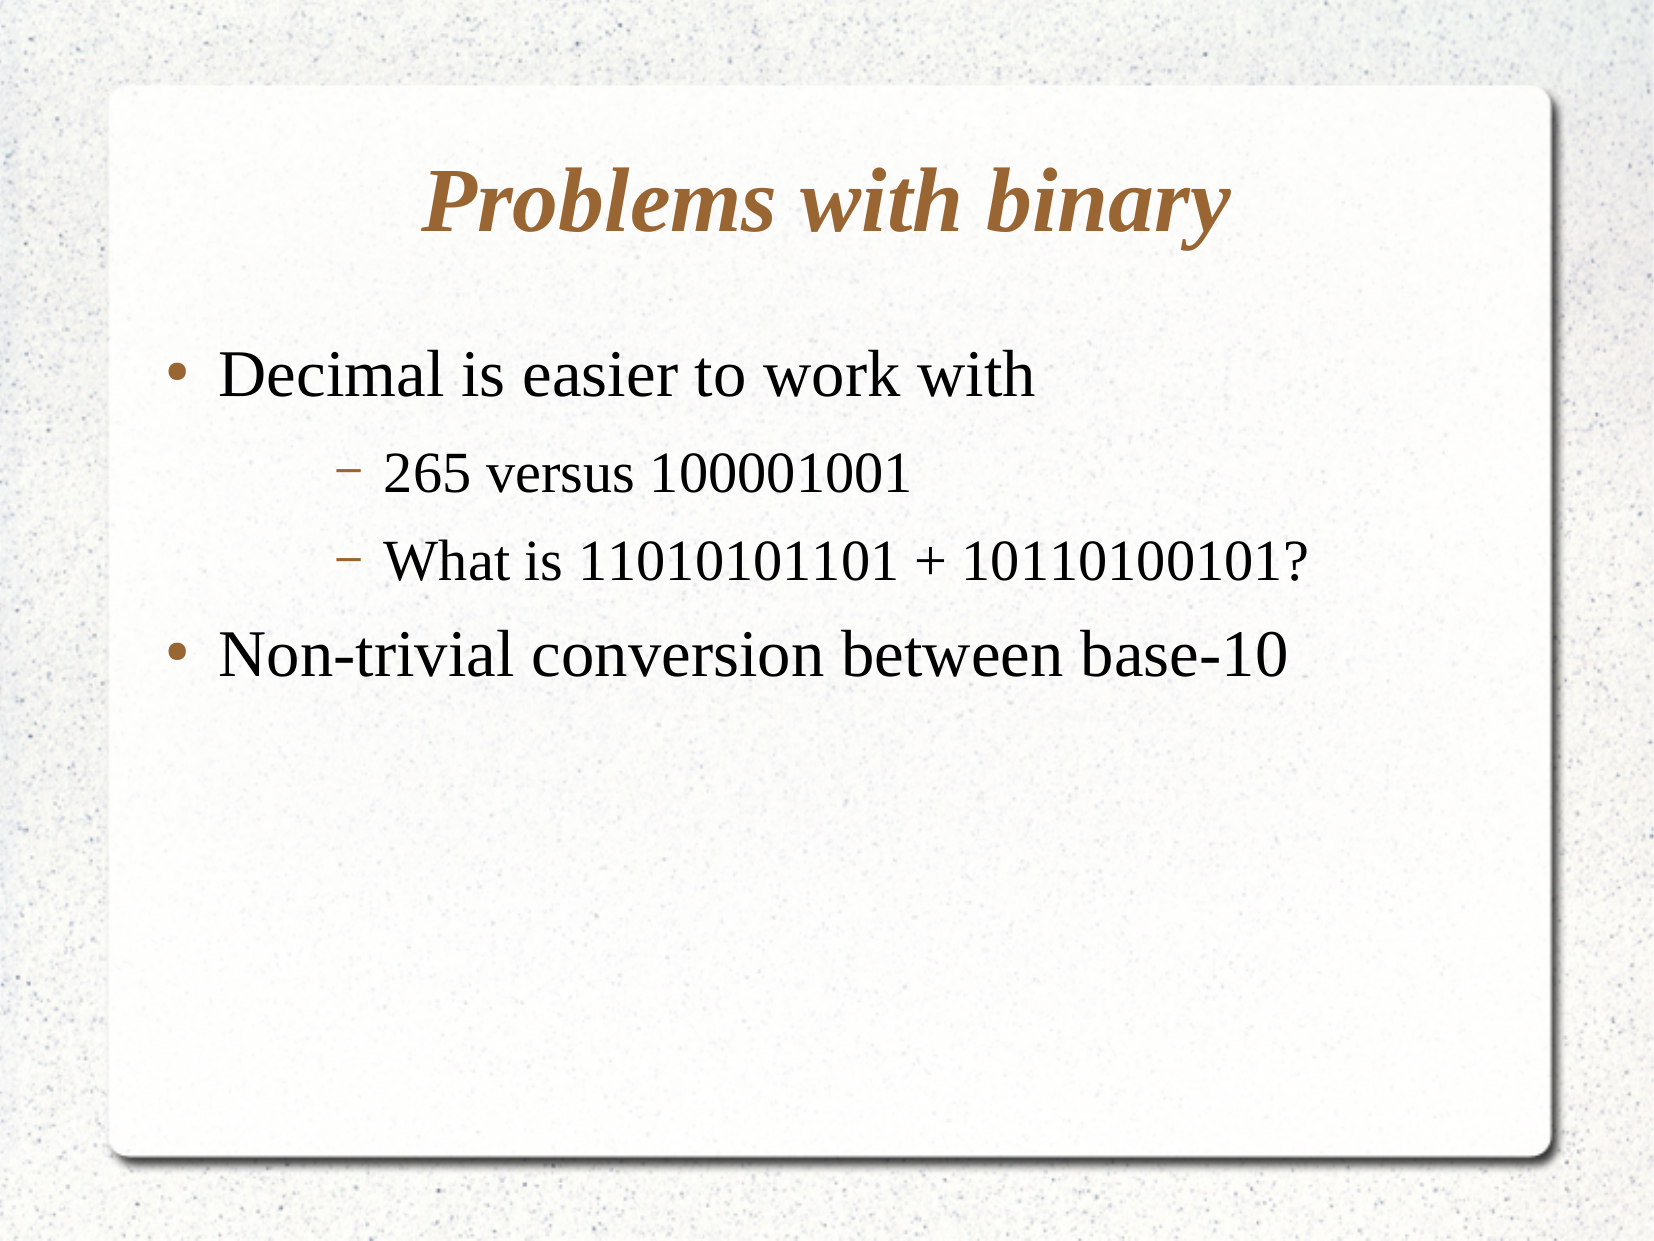

# Problems with binary
Decimal is easier to work with
265 versus 100001001
What is 11010101101 + 10110100101?
Non-trivial conversion between base-10